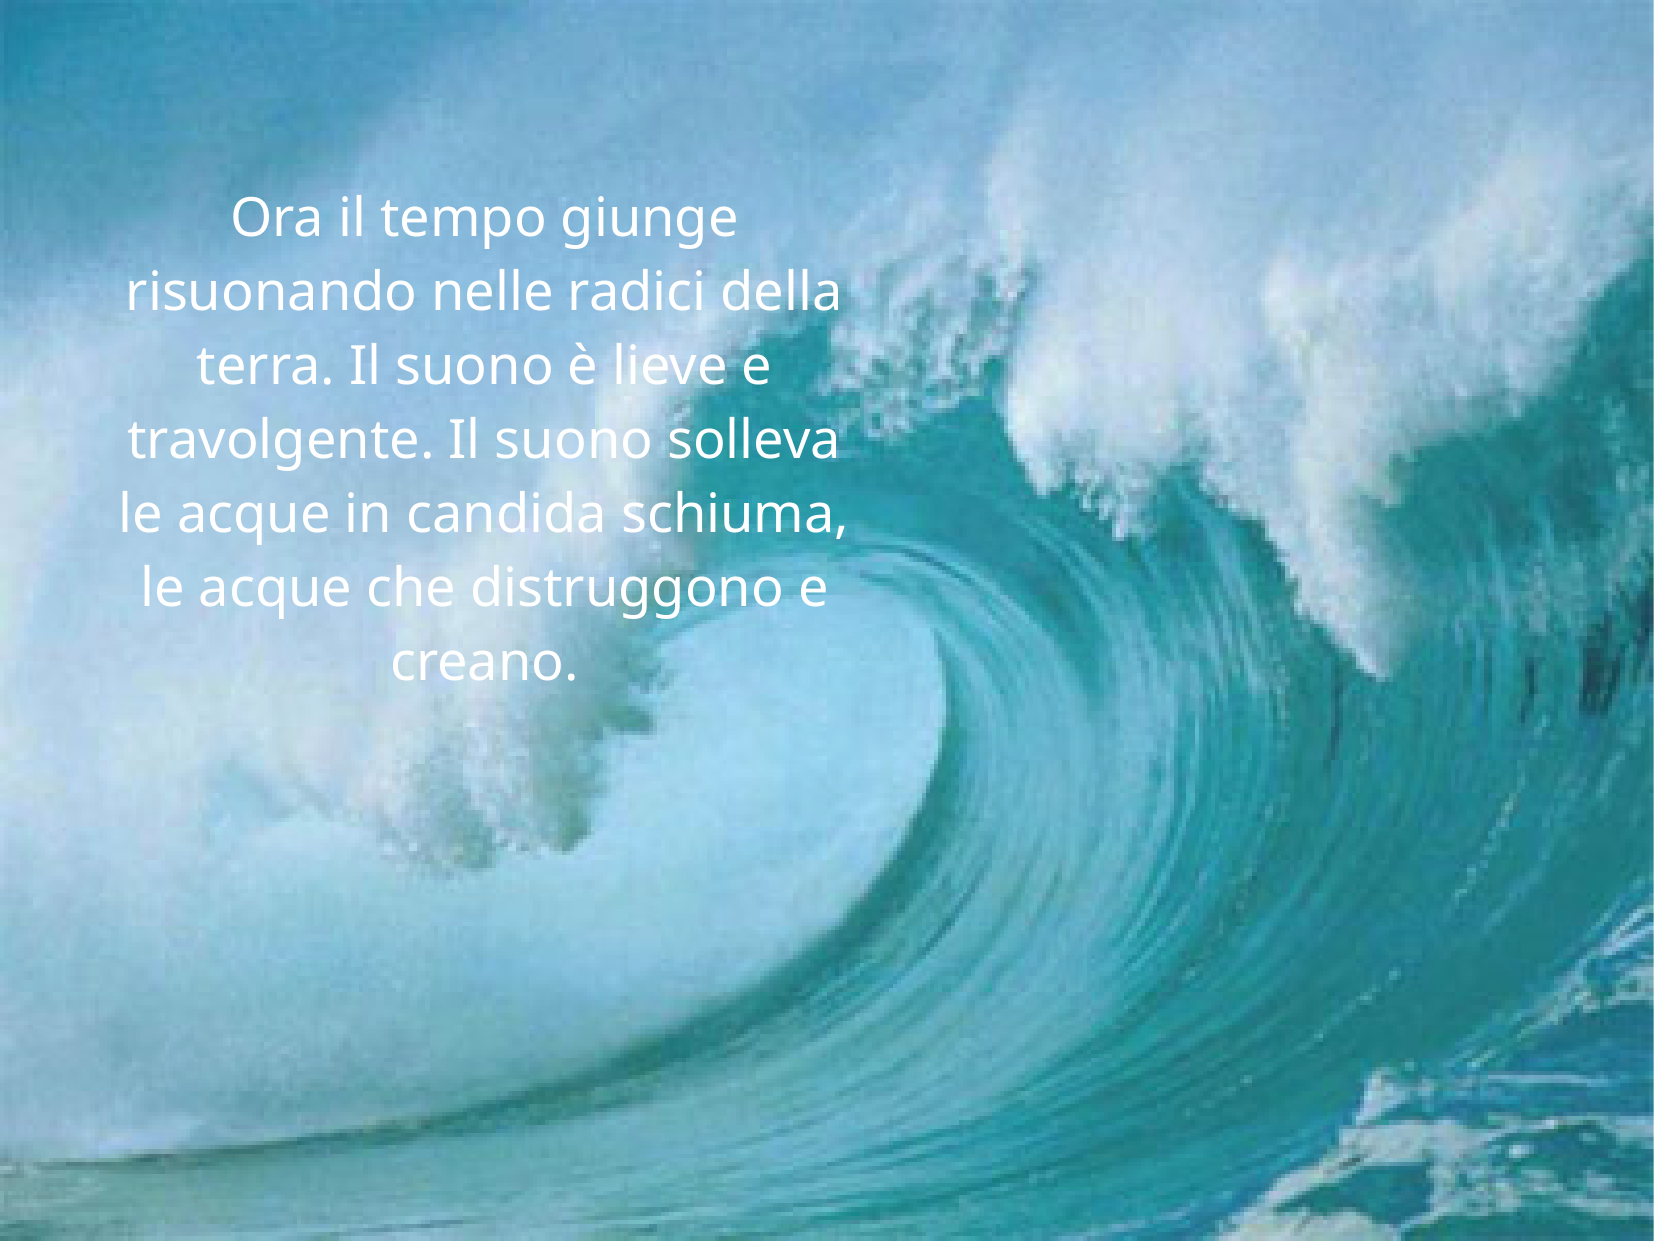

# Ora il tempo giunge risuonando nelle radici della terra. Il suono è lieve e travolgente. Il suono solleva le acque in candida schiuma, le acque che distruggono e creano.